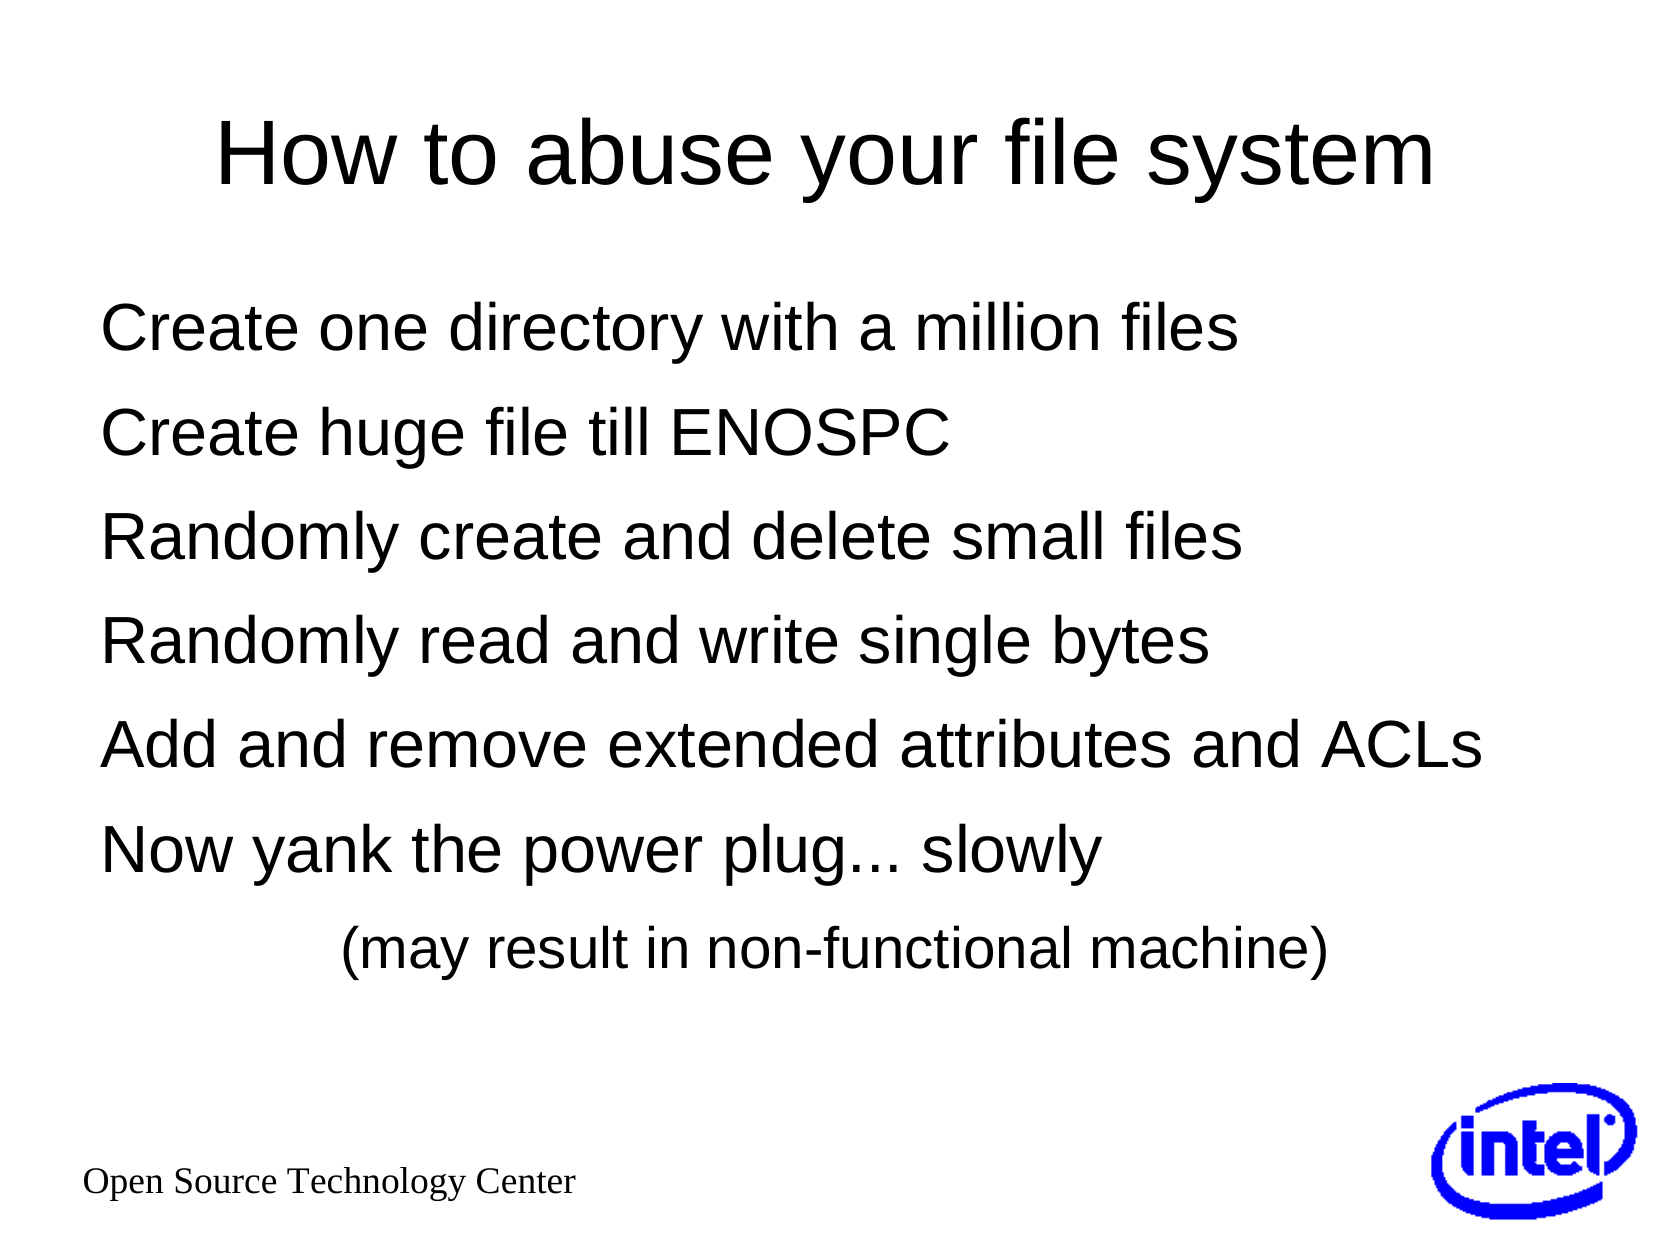

# How to abuse your file system
Create one directory with a million files
Create huge file till ENOSPC
Randomly create and delete small files
Randomly read and write single bytes
Add and remove extended attributes and ACLs
Now yank the power plug... slowly
(may result in non-functional machine)